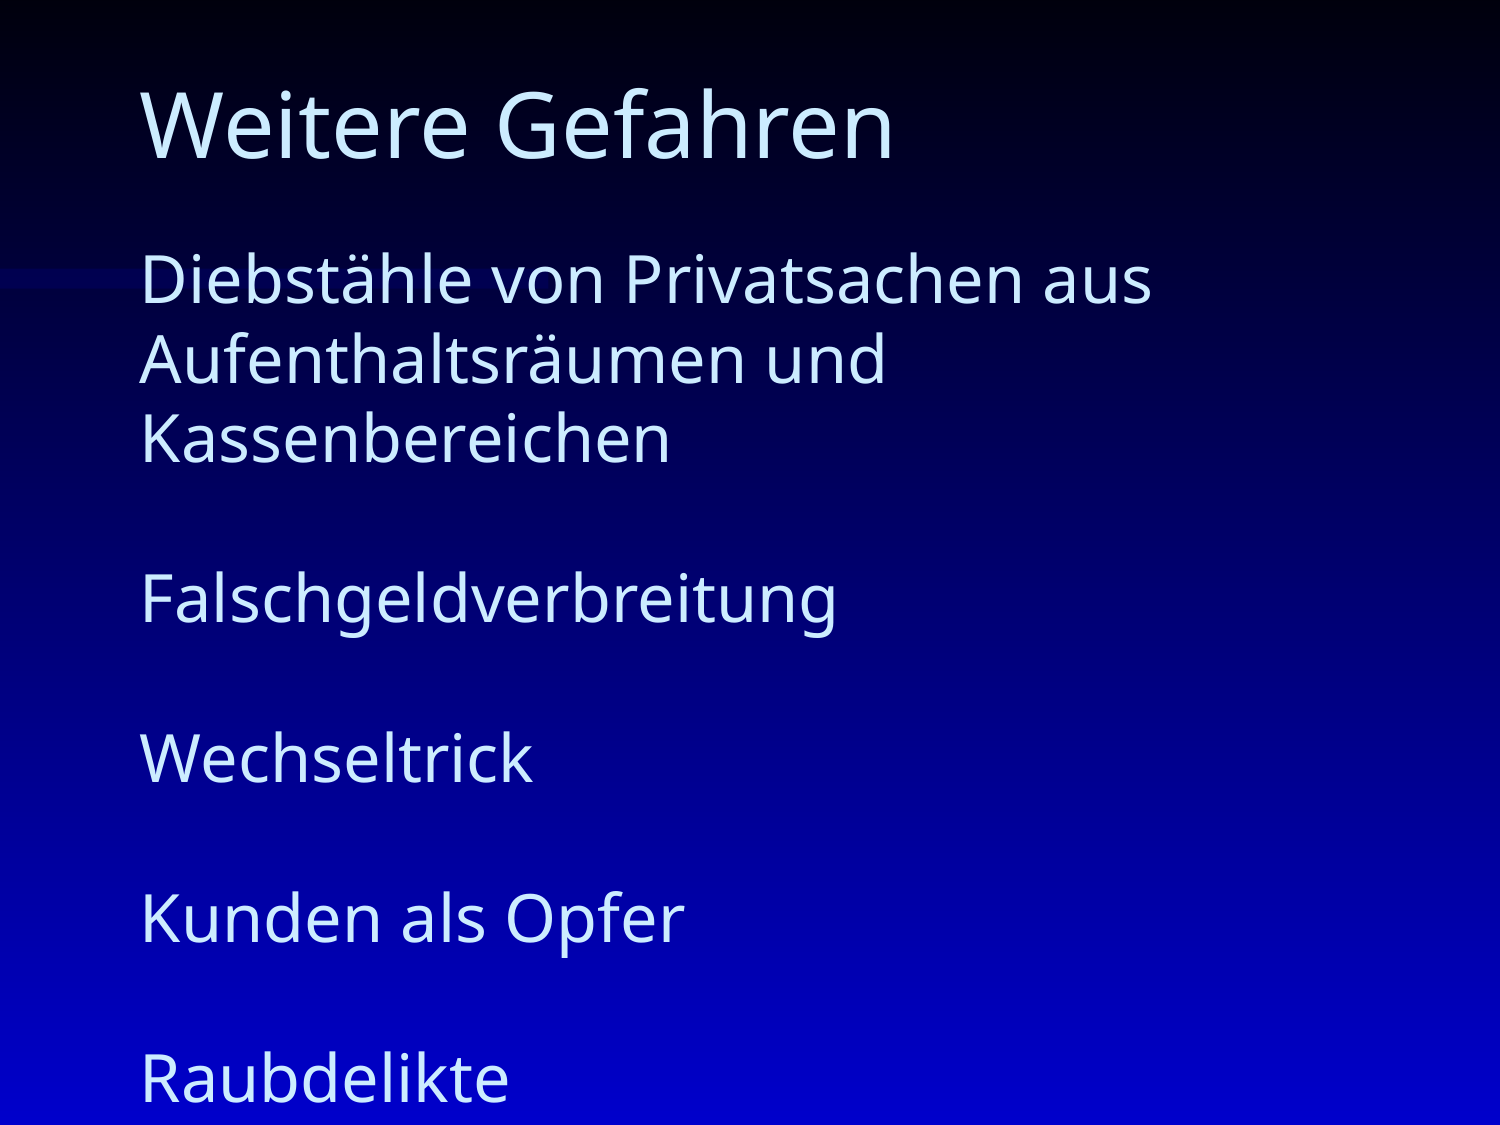

Weitere Gefahren
Diebstähle von Privatsachen aus Aufenthaltsräumen und Kassenbereichen
Falschgeldverbreitung
Wechseltrick
Kunden als Opfer
Raubdelikte